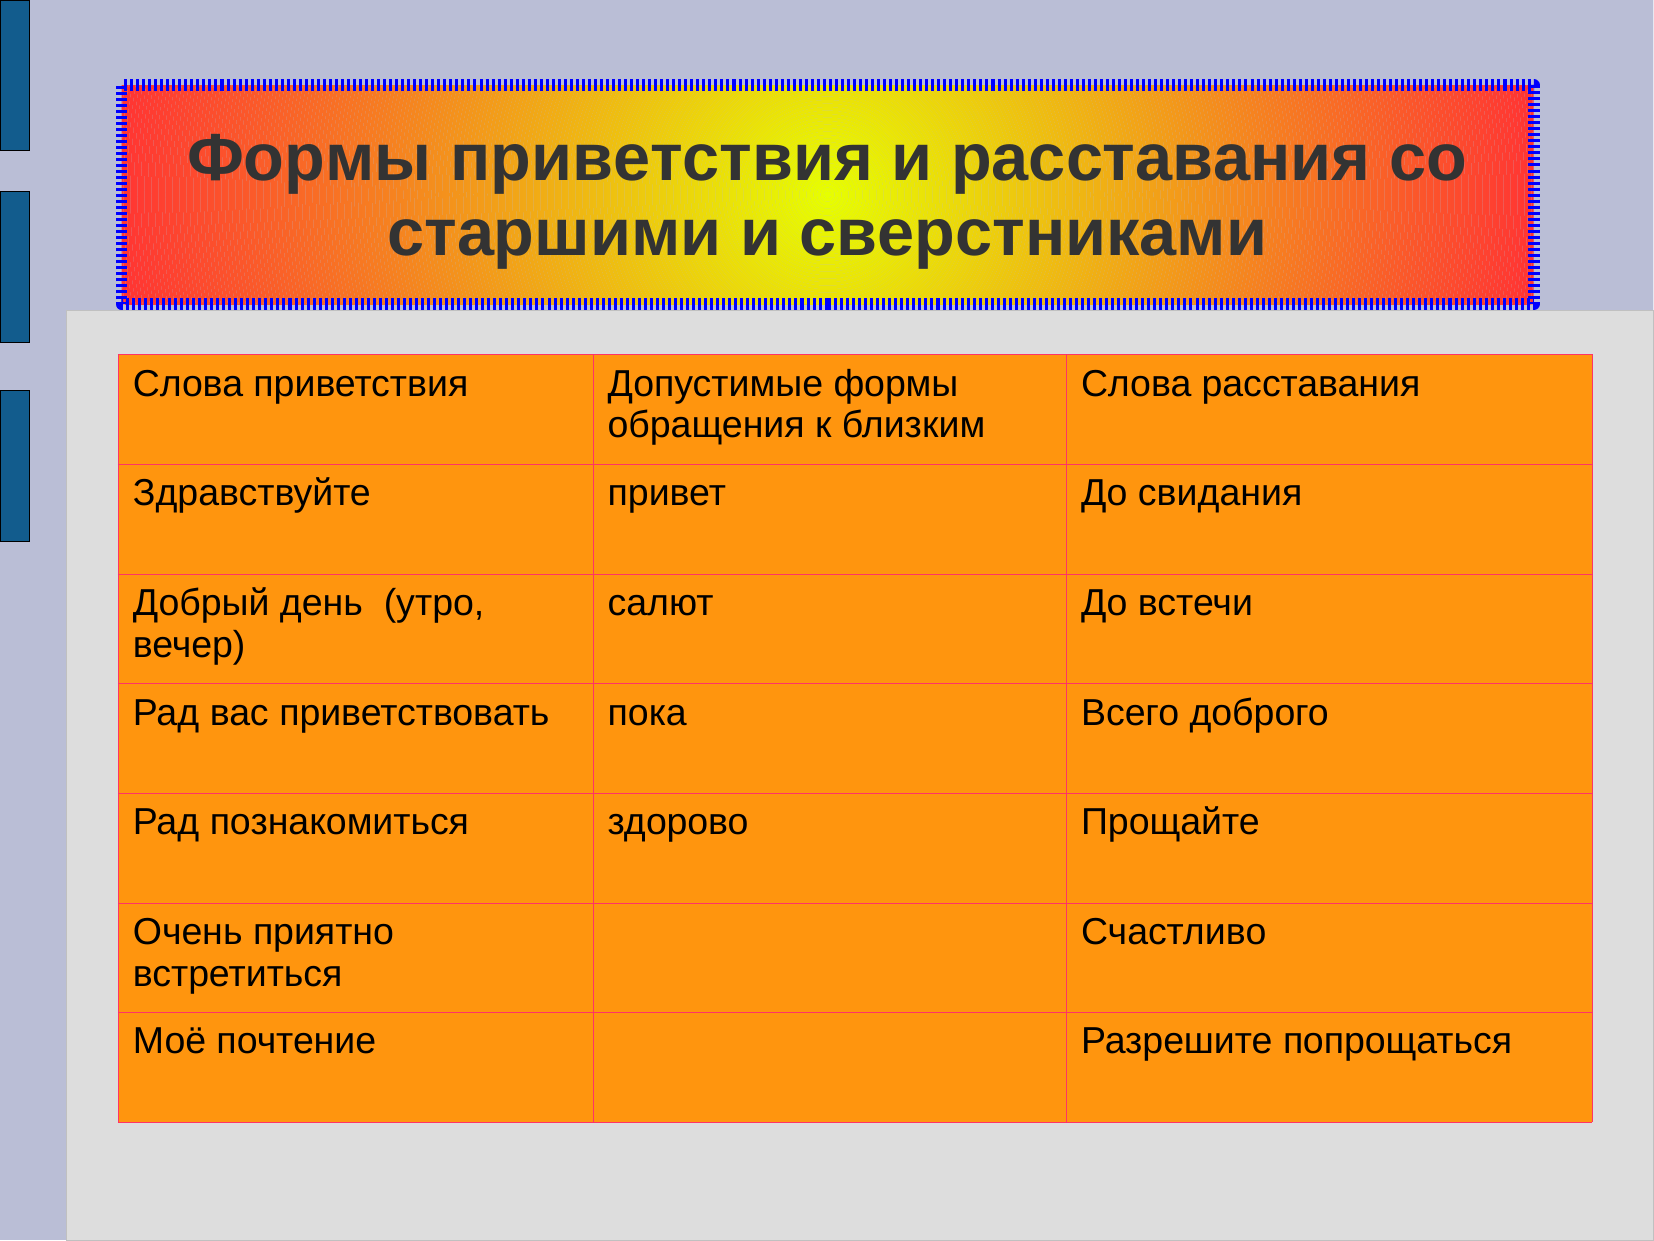

# Формы приветствия и расставания со старшими и сверстниками
| Слова приветствия | Допустимые формы обращения к близким | Слова расставания |
| --- | --- | --- |
| Здравствуйте | привет | До свидания |
| Добрый день (утро, вечер) | салют | До встечи |
| Рад вас приветствовать | пока | Всего доброго |
| Рад познакомиться | здорово | Прощайте |
| Очень приятно встретиться | | Счастливо |
| Моё почтение | | Разрешите попрощаться |